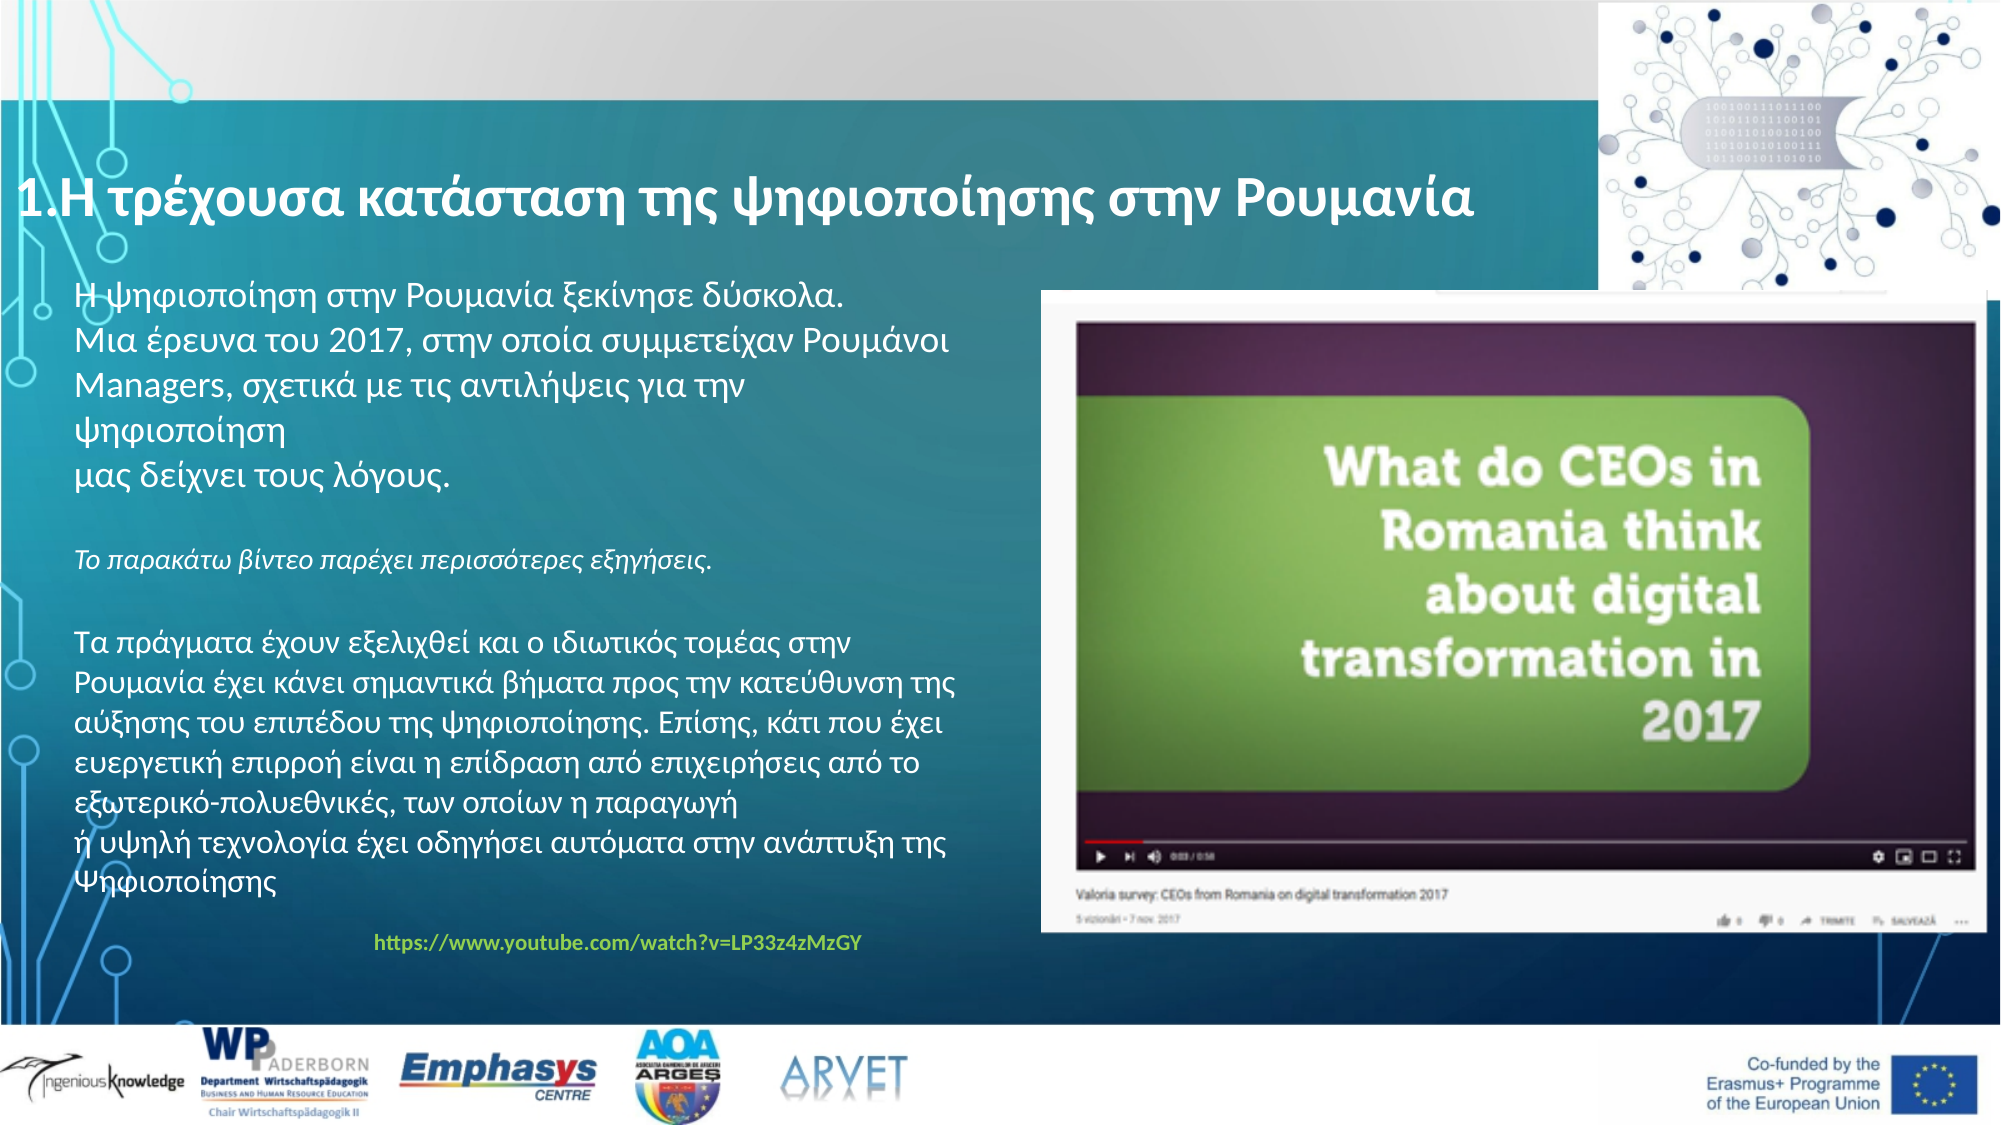

Η τρέχουσα κατάσταση της ψηφιοποίησης στην Ρουμανία
Η ψηφιοποίηση στην Ρουμανία ξεκίνησε δύσκολα.
Μια έρευνα του 2017, στην οποία συμμετείχαν Ρουμάνοι
Managers, σχετικά με τις αντιλήψεις για την ψηφιοποίηση
μας δείχνει τους λόγους.
Το παρακάτω βίντεο παρέχει περισσότερες εξηγήσεις.
Τα πράγματα έχουν εξελιχθεί και ο ιδιωτικός τομέας στην Ρουμανία έχει κάνει σημαντικά βήματα προς την κατεύθυνση της αύξησης του επιπέδου της ψηφιοποίησης. Επίσης, κάτι που έχει ευεργετική επιρροή είναι η επίδραση από επιχειρήσεις από το εξωτερικό-πολυεθνικές, των οποίων η παραγωγή
ή υψηλή τεχνολογία έχει οδηγήσει αυτόματα στην ανάπτυξη της Ψηφιοποίησης
							https://www.youtube.com/watch?v=LP33z4zMzGY